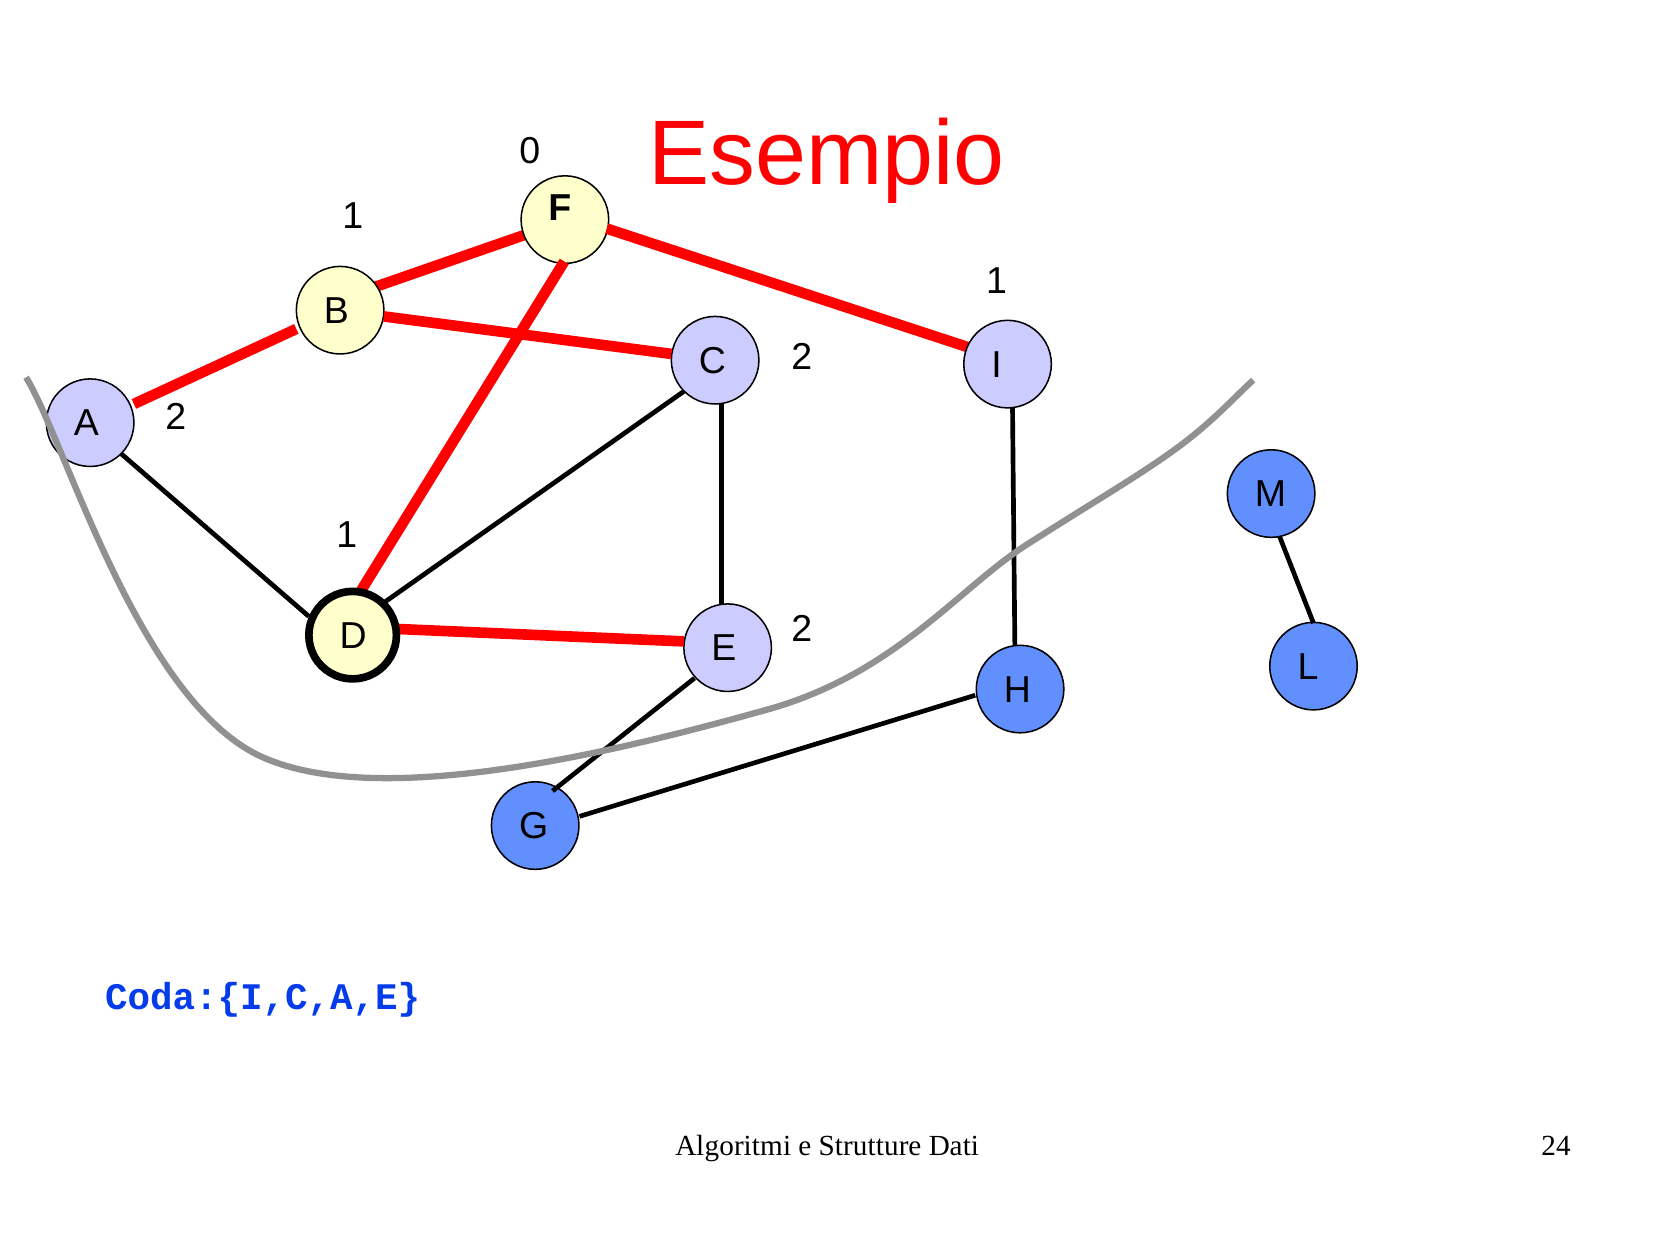

# Esempio
0
F
1
1
B
C
I
2
A
2
M
1
D
2
E
L
H
G
Coda:{I,C,A,E}
Algoritmi e Strutture Dati
24